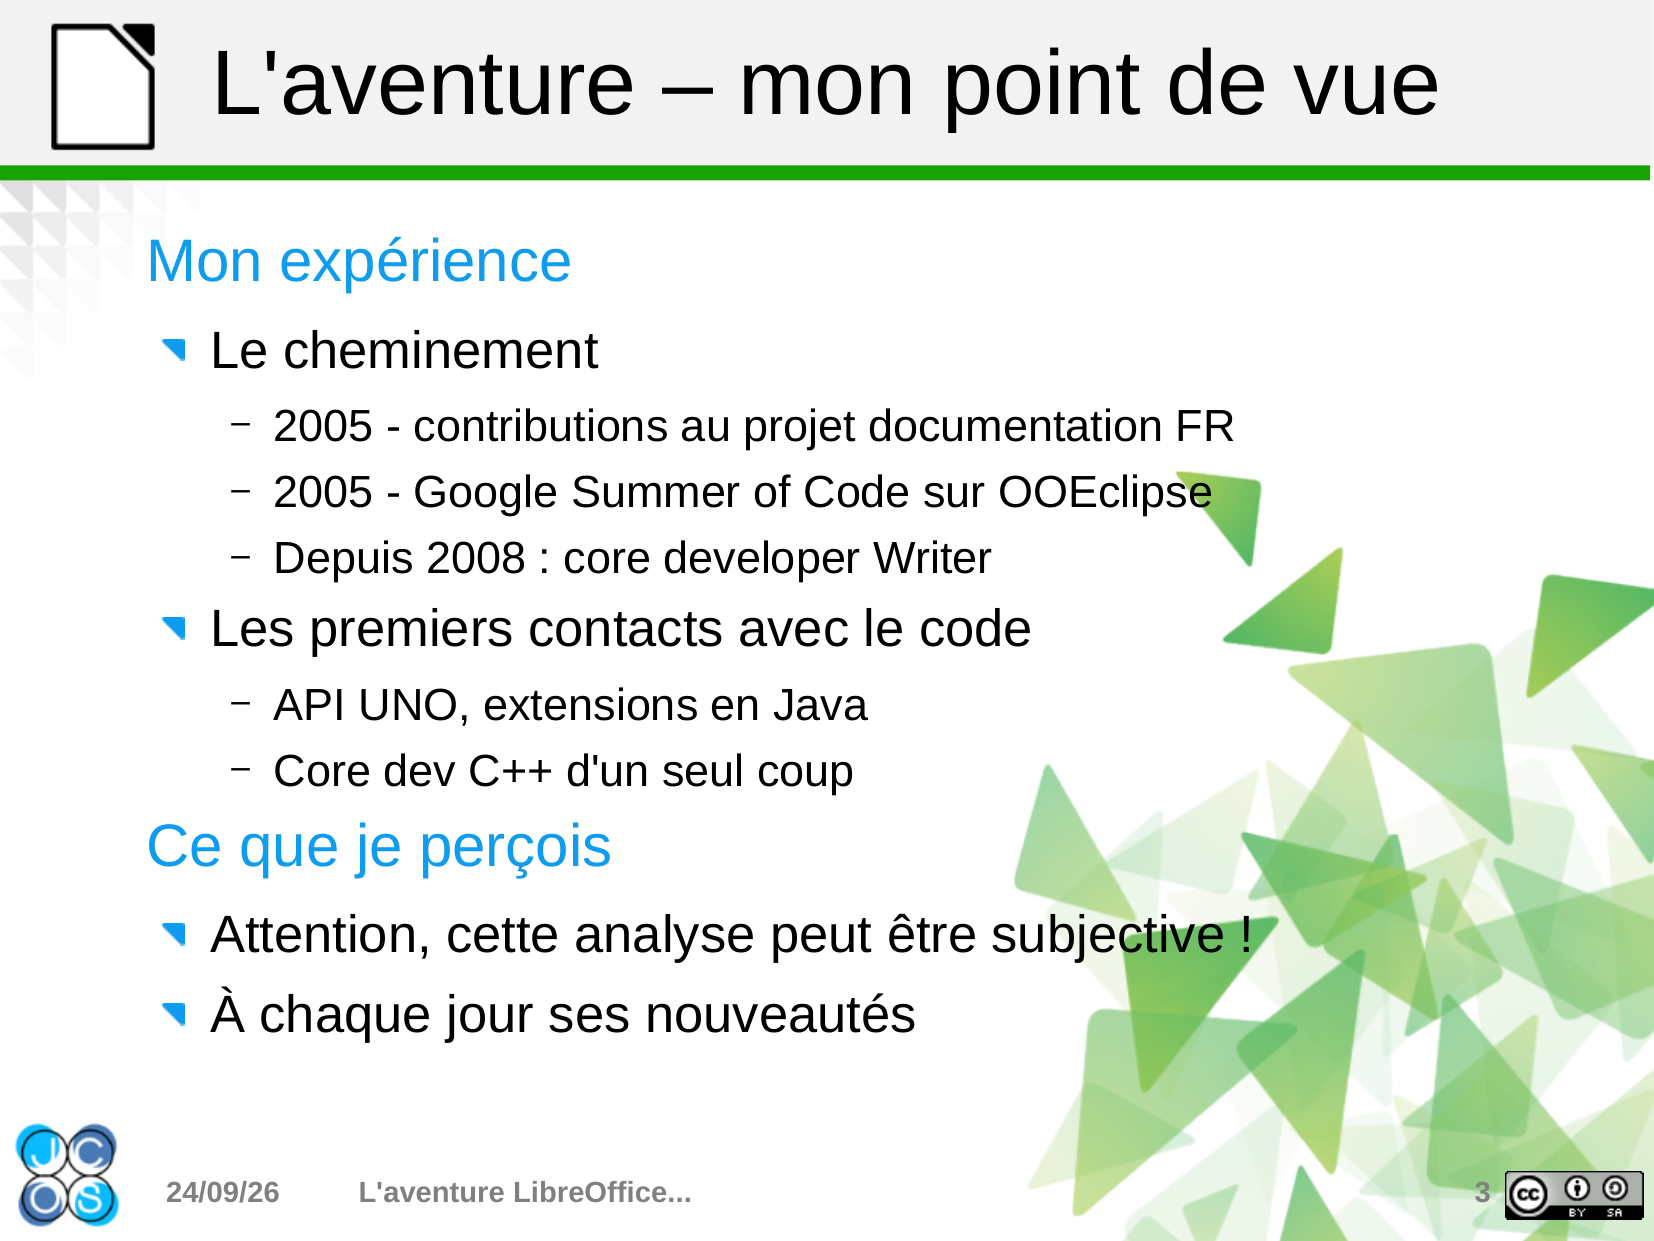

# L'aventure – mon point de vue
Mon expérience
Le cheminement
2005 - contributions au projet documentation FR
2005 - Google Summer of Code sur OOEclipse
Depuis 2008 : core developer Writer
Les premiers contacts avec le code
API UNO, extensions en Java
Core dev C++ d'un seul coup
Ce que je perçois
Attention, cette analyse peut être subjective !
À chaque jour ses nouveautés
L'aventure LibreOffice...
3